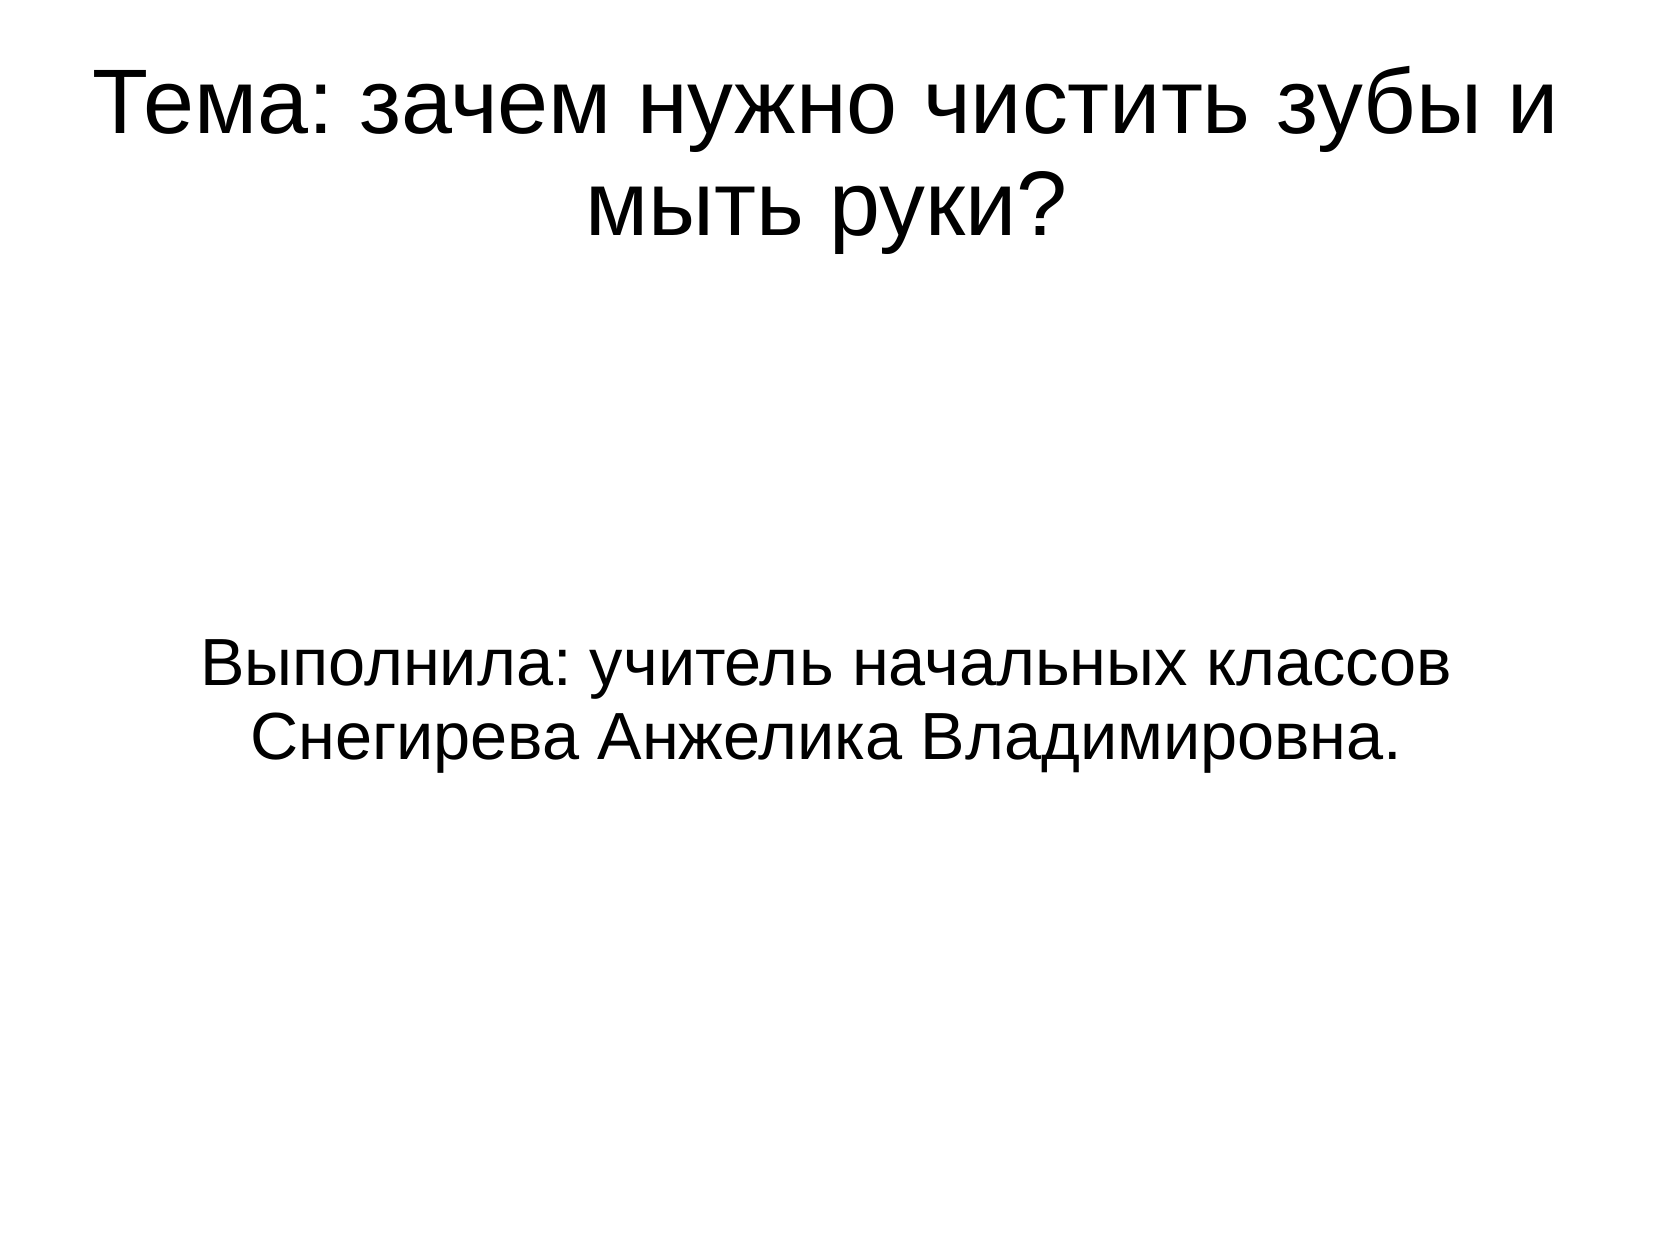

# Тема: зачем нужно чистить зубы и мыть руки?
Выполнила: учитель начальных классов Снегирева Анжелика Владимировна.